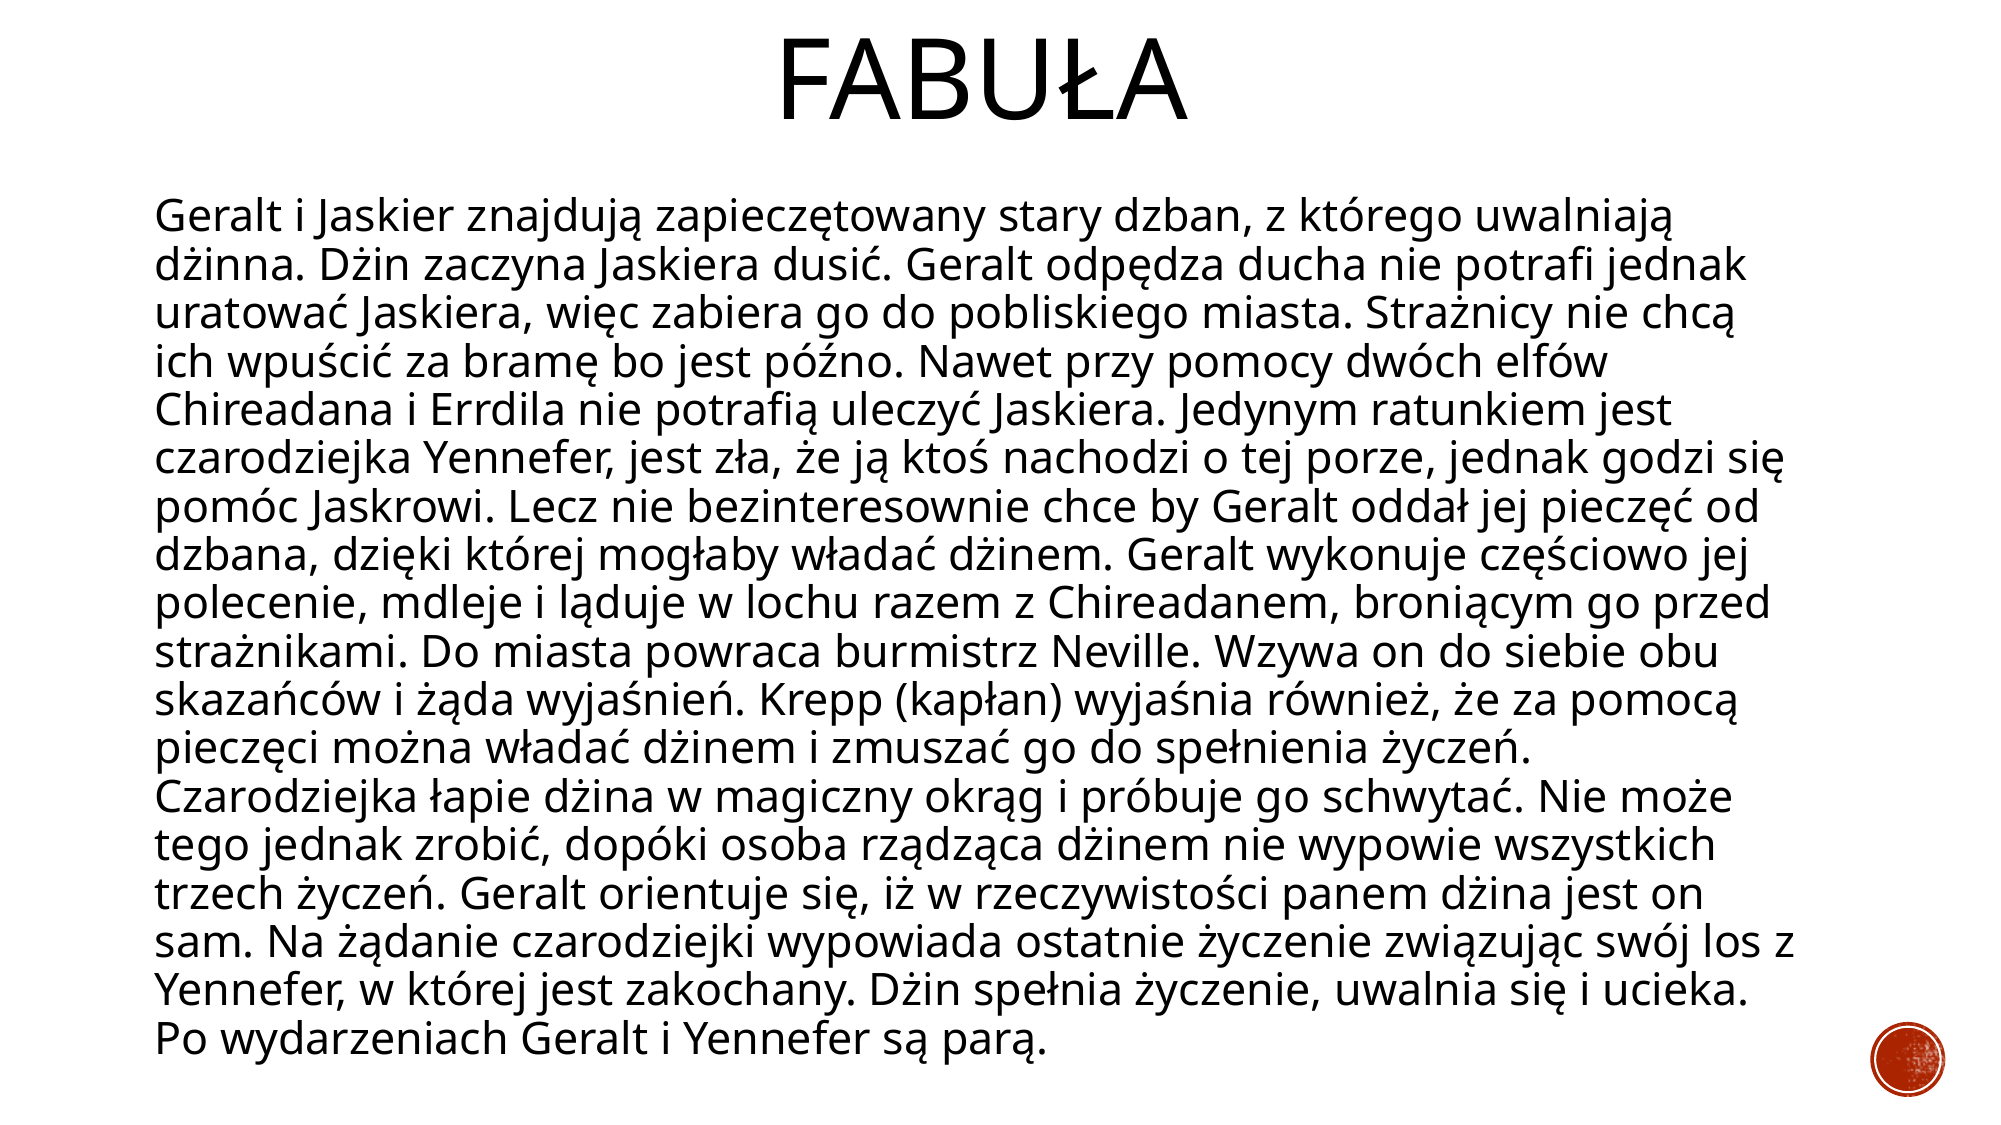

# fabuła
Geralt i Jaskier znajdują zapieczętowany stary dzban, z którego uwalniają dżinna. Dżin zaczyna Jaskiera dusić. Geralt odpędza ducha nie potrafi jednak uratować Jaskiera, więc zabiera go do pobliskiego miasta. Strażnicy nie chcą ich wpuścić za bramę bo jest późno. Nawet przy pomocy dwóch elfów Chireadana i Errdila nie potrafią uleczyć Jaskiera. Jedynym ratunkiem jest czarodziejka Yennefer, jest zła, że ją ktoś nachodzi o tej porze, jednak godzi się pomóc Jaskrowi. Lecz nie bezinteresownie chce by Geralt oddał jej pieczęć od dzbana, dzięki której mogłaby władać dżinem. Geralt wykonuje częściowo jej polecenie, mdleje i ląduje w lochu razem z Chireadanem, broniącym go przed strażnikami. Do miasta powraca burmistrz Neville. Wzywa on do siebie obu skazańców i żąda wyjaśnień. Krepp (kapłan) wyjaśnia również, że za pomocą pieczęci można władać dżinem i zmuszać go do spełnienia życzeń. Czarodziejka łapie dżina w magiczny okrąg i próbuje go schwytać. Nie może tego jednak zrobić, dopóki osoba rządząca dżinem nie wypowie wszystkich trzech życzeń. Geralt orientuje się, iż w rzeczywistości panem dżina jest on sam. Na żądanie czarodziejki wypowiada ostatnie życzenie związując swój los z Yennefer, w której jest zakochany. Dżin spełnia życzenie, uwalnia się i ucieka. Po wydarzeniach Geralt i Yennefer są parą.